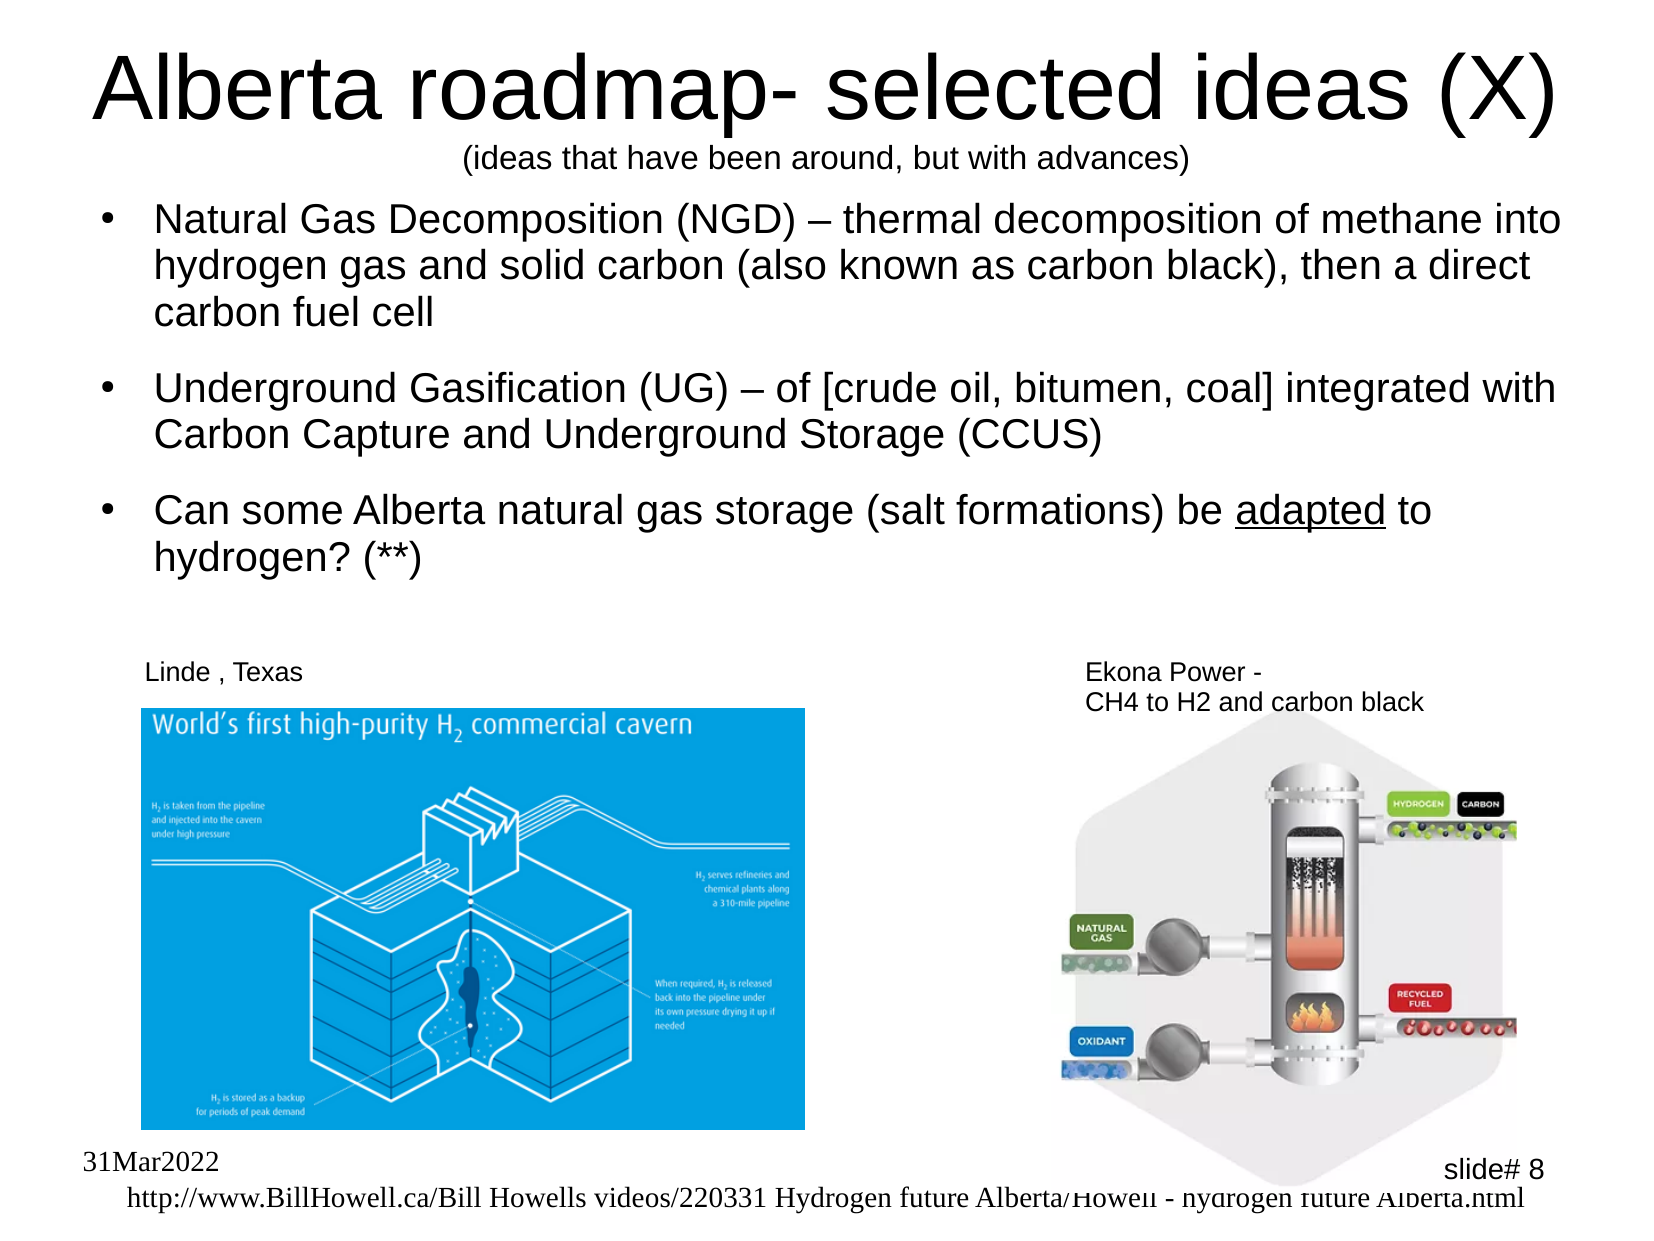

# Alberta roadmap- selected ideas (X) (ideas that have been around, but with advances)
Natural Gas Decomposition (NGD) – thermal decomposition of methane into hydrogen gas and solid carbon (also known as carbon black), then a direct carbon fuel cell
Underground Gasification (UG) – of [crude oil, bitumen, coal] integrated with Carbon Capture and Underground Storage (CCUS)
Can some Alberta natural gas storage (salt formations) be adapted to hydrogen? (**)
Linde , Texas
Ekona Power -
CH4 to H2 and carbon black
slide# 8
31Mar2022
http://www.BillHowell.ca/Bill Howells videos/220331 Hydrogen future Alberta/Howell - hydrogen future Alberta.html